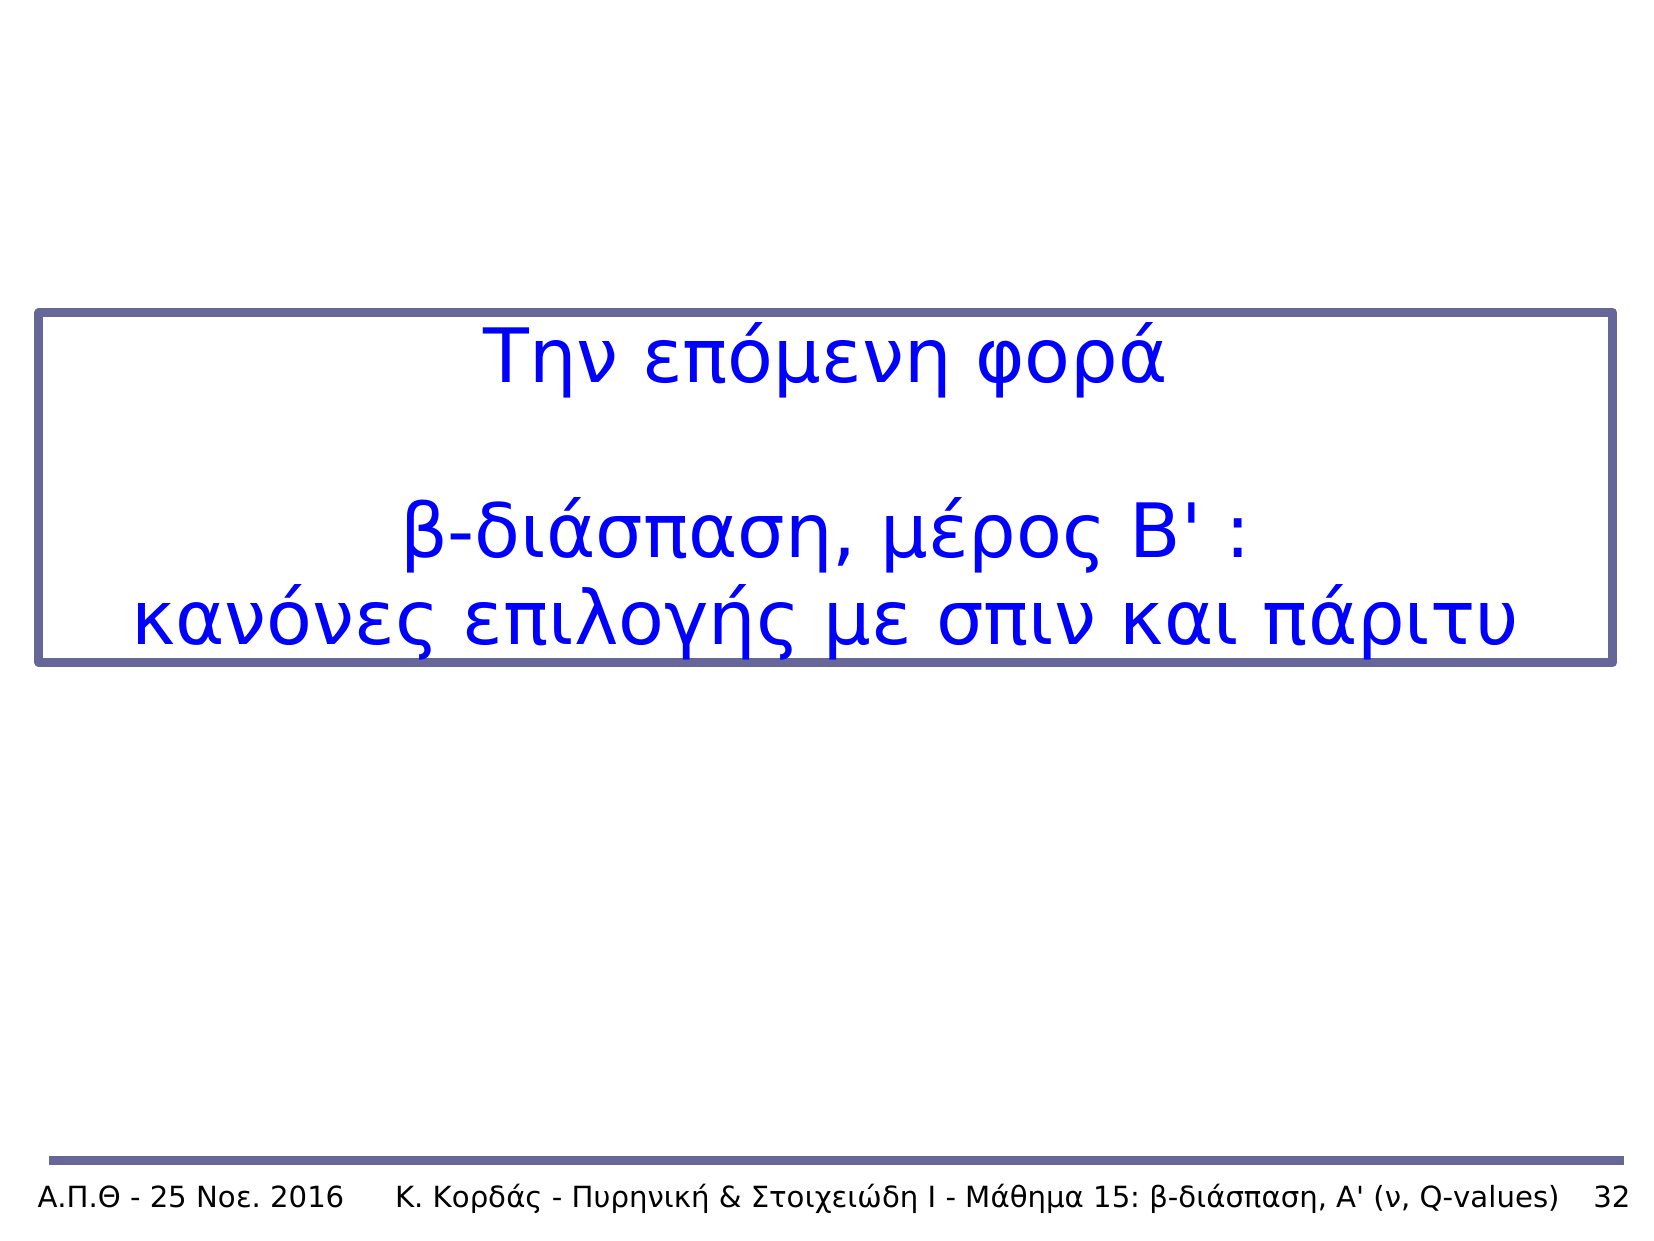

# Την επόμενη φορά β-διάσπαση, μέρος Β' : κανόνες επιλογής με σπιν και πάριτυ
Α.Π.Θ - 25 Νοε. 2016
Κ. Κορδάς - Πυρηνική & Στοιχειώδη Ι - Μάθημα 15: β-διάσπαση, A' (ν, Q-values)
32